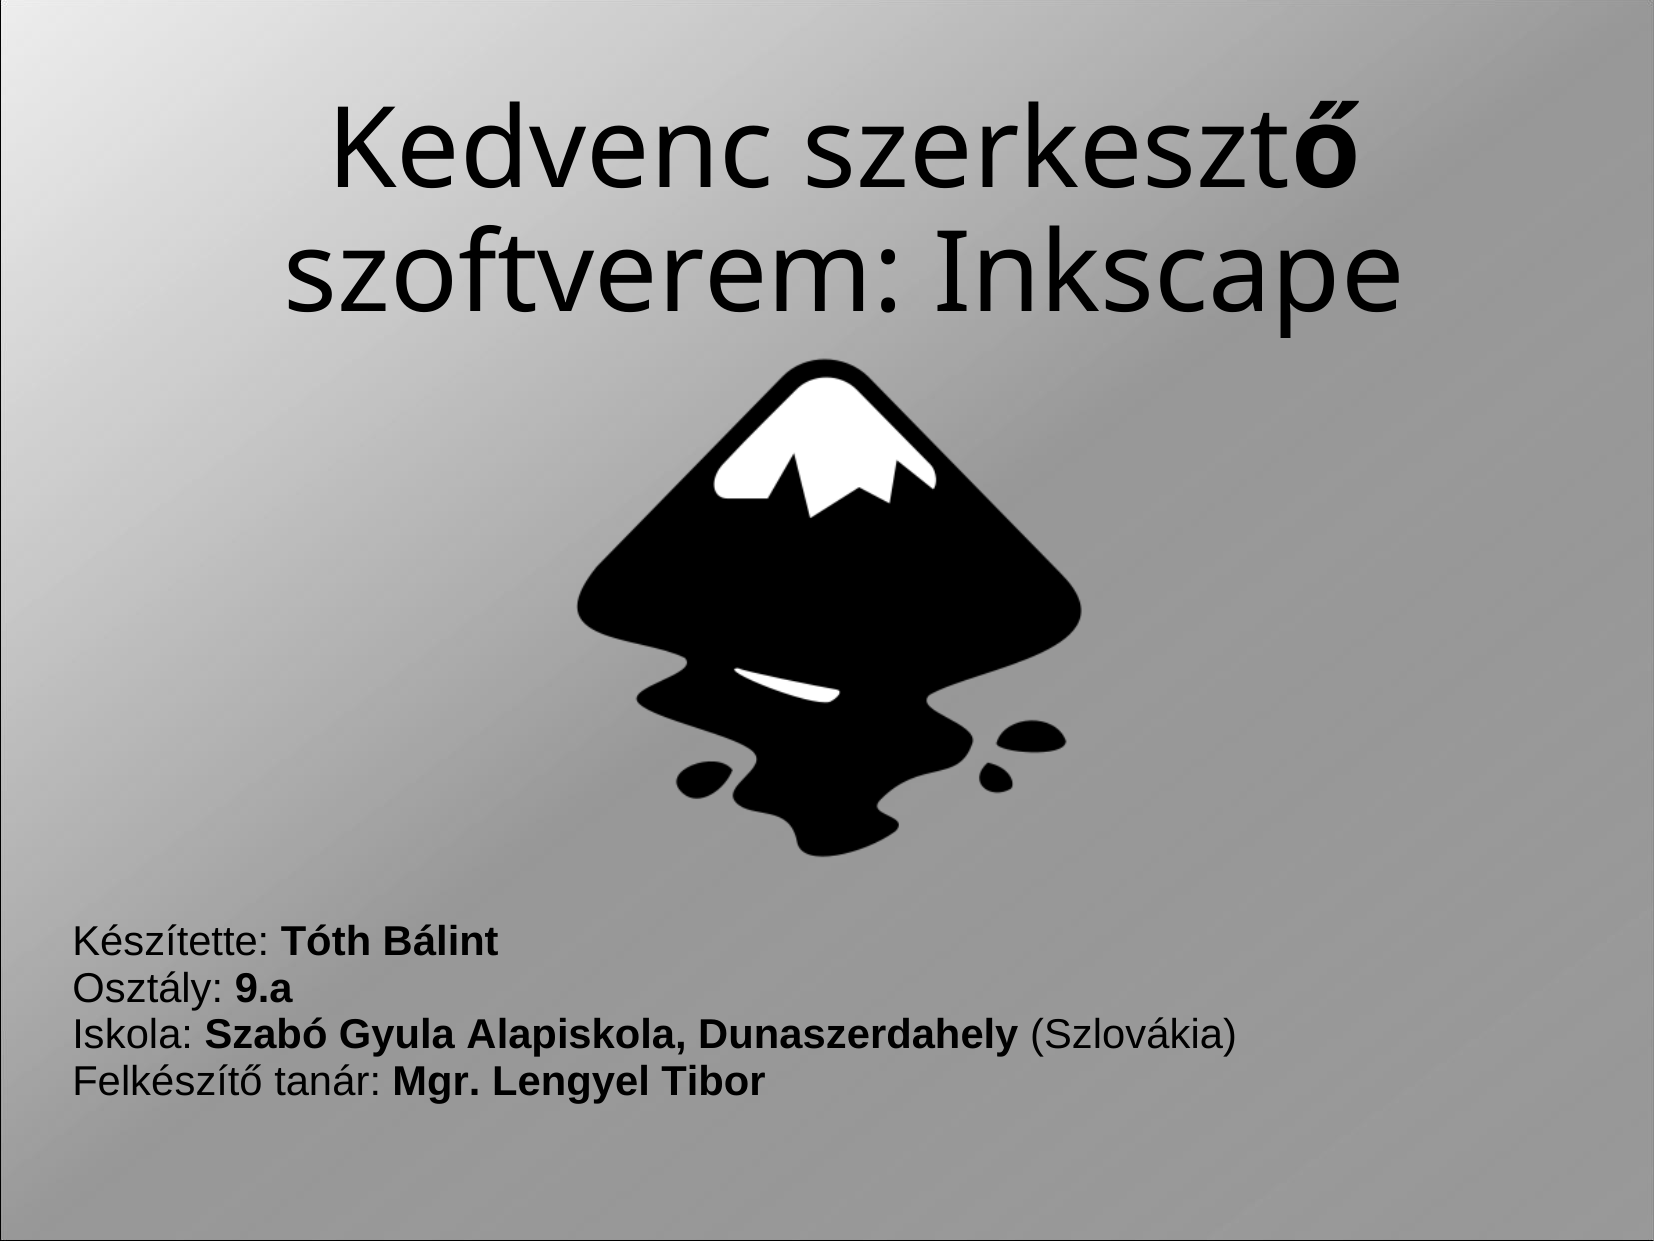

# Kedvenc szerkesztő szoftverem: Inkscape
Készítette: Tóth Bálint
Osztály: 9.a
Iskola: Szabó Gyula Alapiskola, Dunaszerdahely (Szlovákia)
Felkészítő tanár: Mgr. Lengyel Tibor